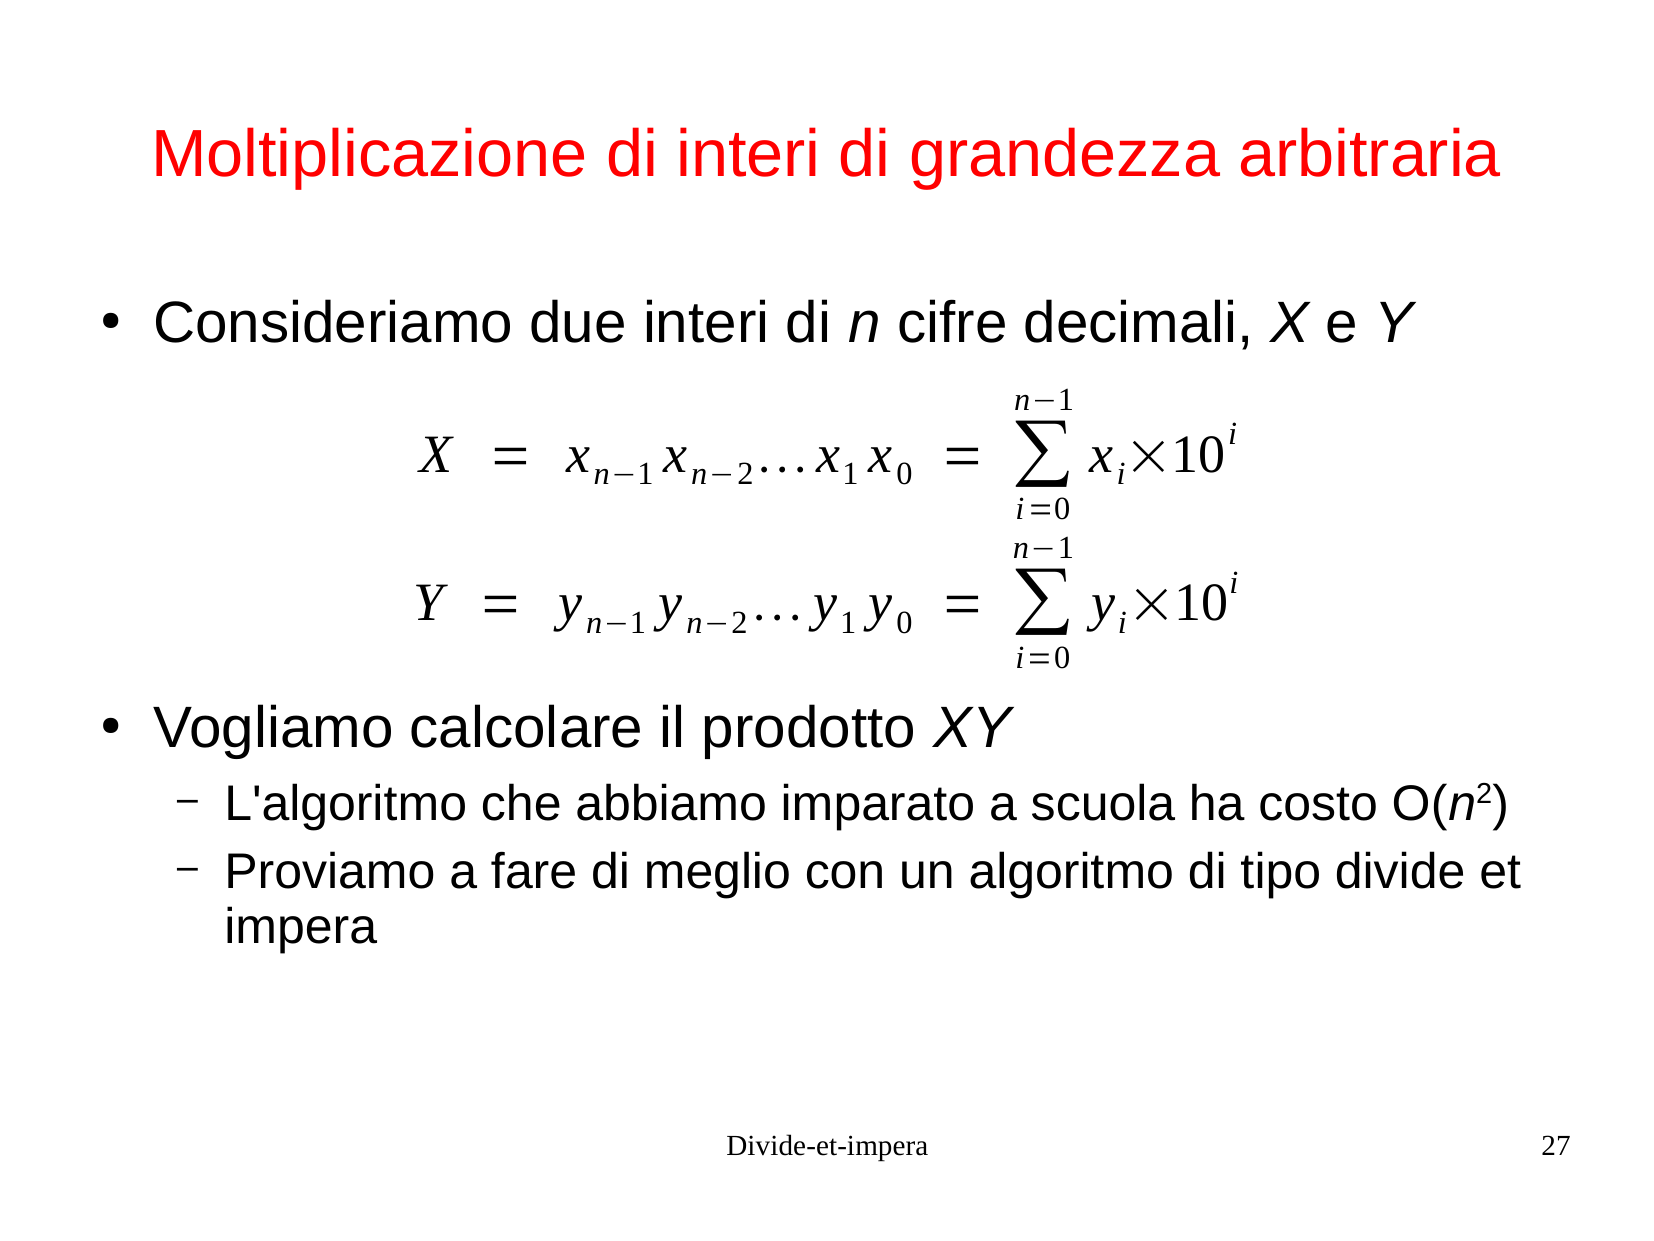

# Moltiplicazione di interi di grandezza arbitraria
Consideriamo due interi di n cifre decimali, X e Y
Vogliamo calcolare il prodotto XY
L'algoritmo che abbiamo imparato a scuola ha costo O(n2)
Proviamo a fare di meglio con un algoritmo di tipo divide et impera
Divide-et-impera
27